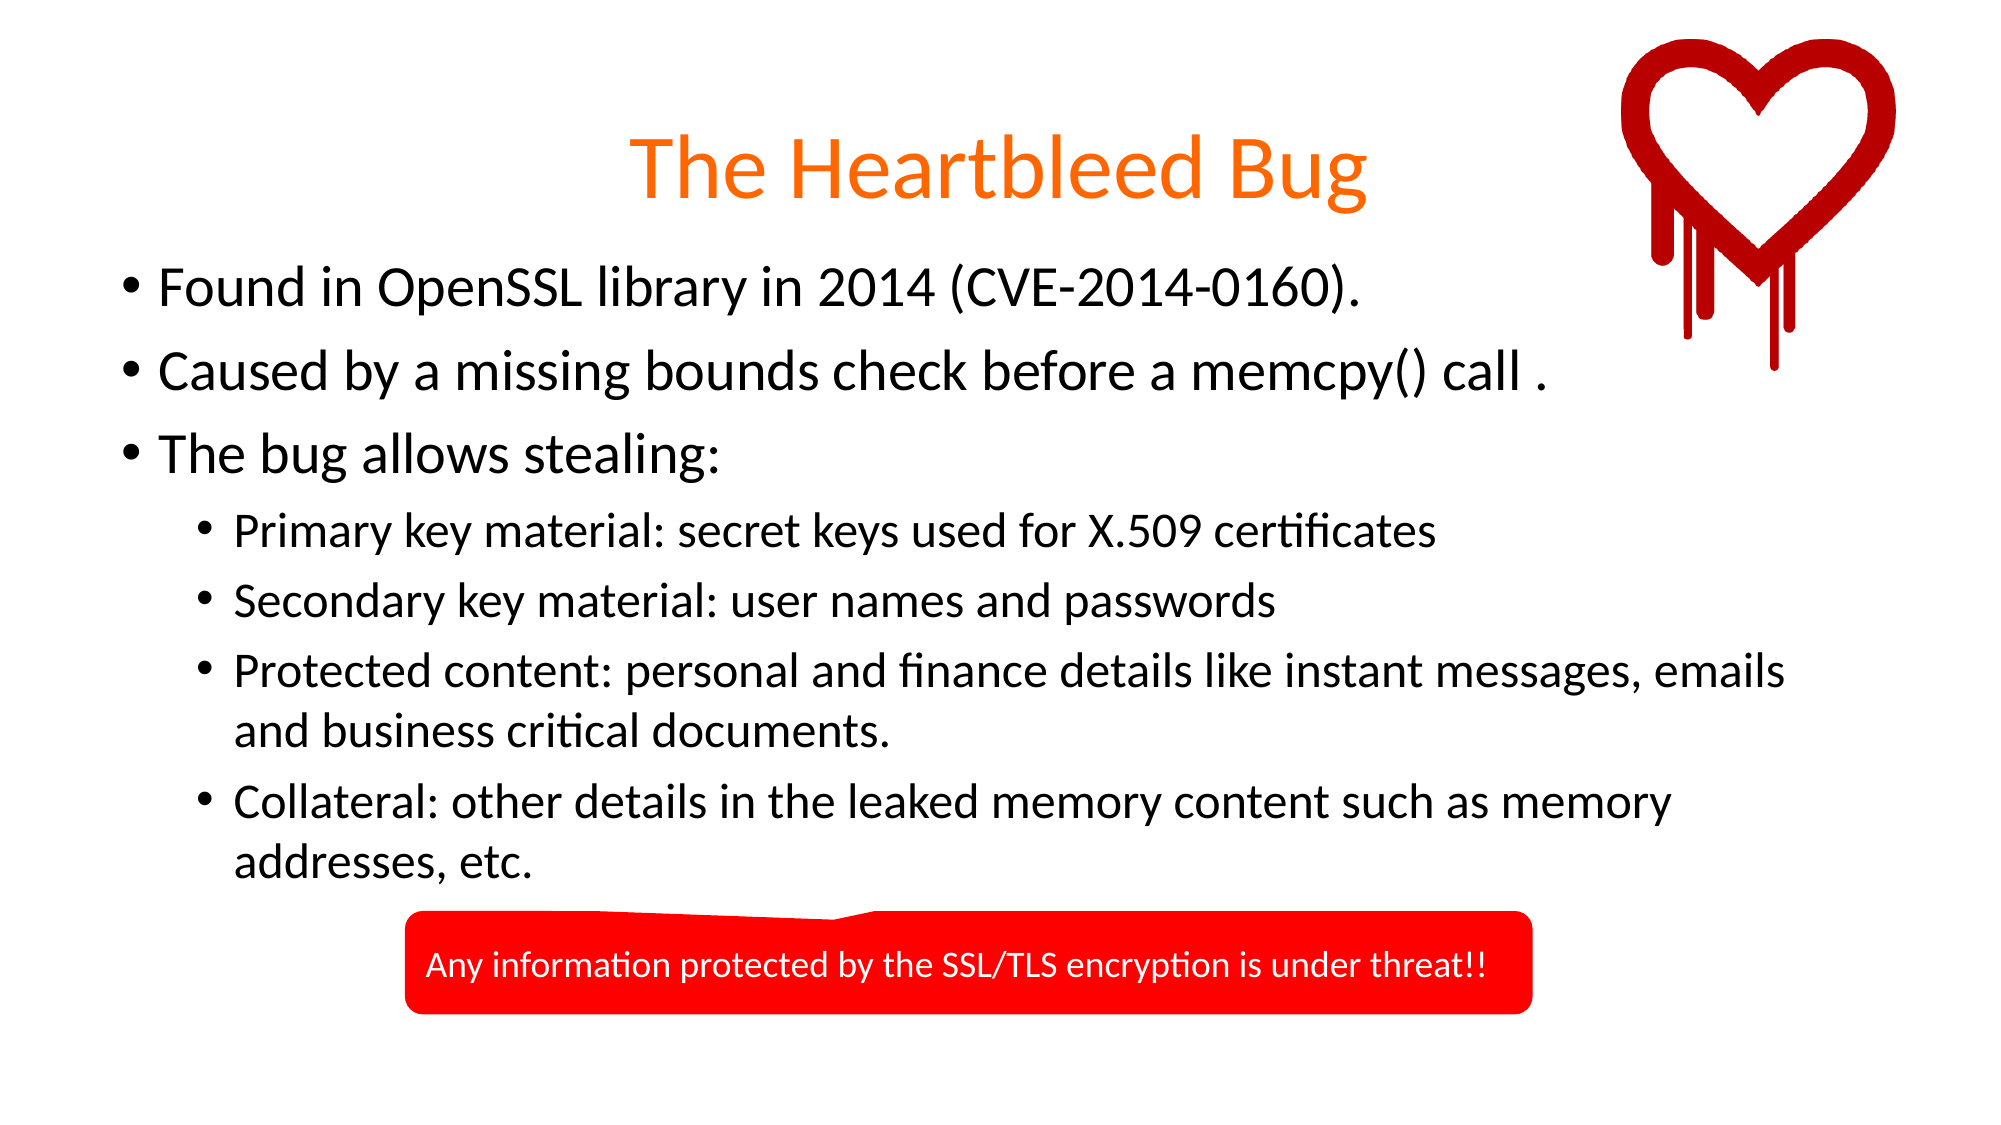

# The Heartbleed Bug
Found in OpenSSL library in 2014 (CVE-2014-0160).
Caused by a missing bounds check before a memcpy() call .
The bug allows stealing:
Primary key material: secret keys used for X.509 certificates
Secondary key material: user names and passwords
Protected content: personal and finance details like instant messages, emails and business critical documents.
Collateral: other details in the leaked memory content such as memory addresses, etc.
Any information protected by the SSL/TLS encryption is under threat!!